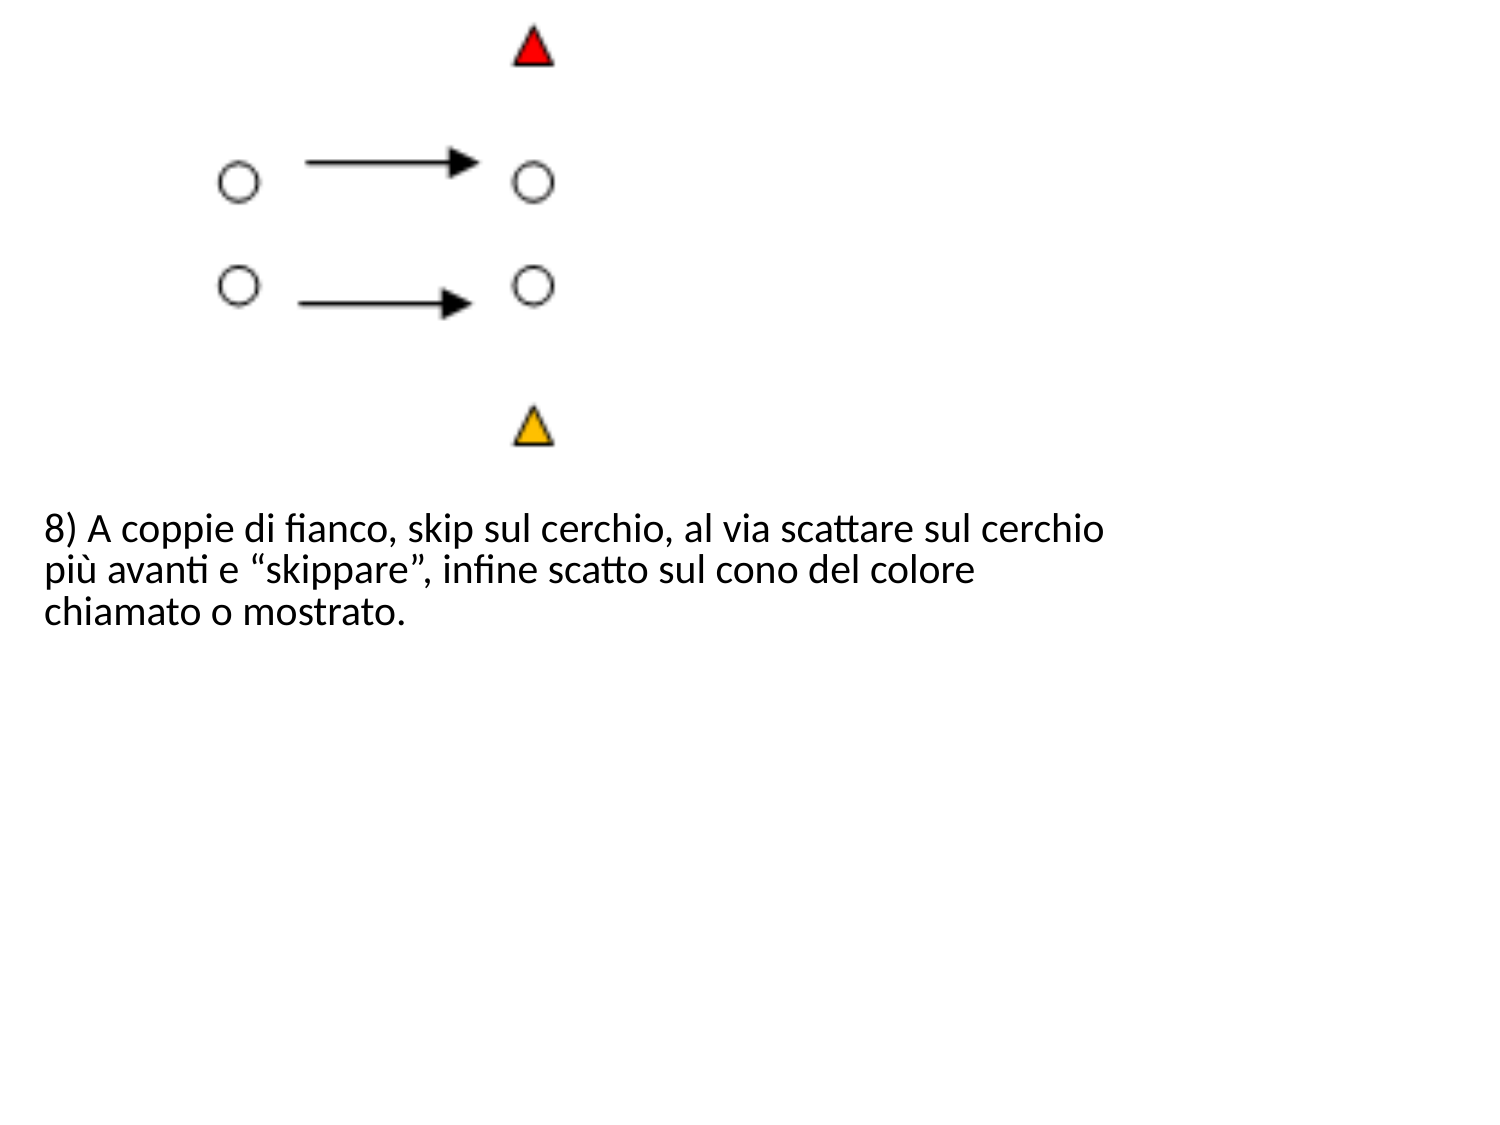

#
8) A coppie di fianco, skip sul cerchio, al via scattare sul cerchio più avanti e “skippare”, infine scatto sul cono del colore chiamato o mostrato.